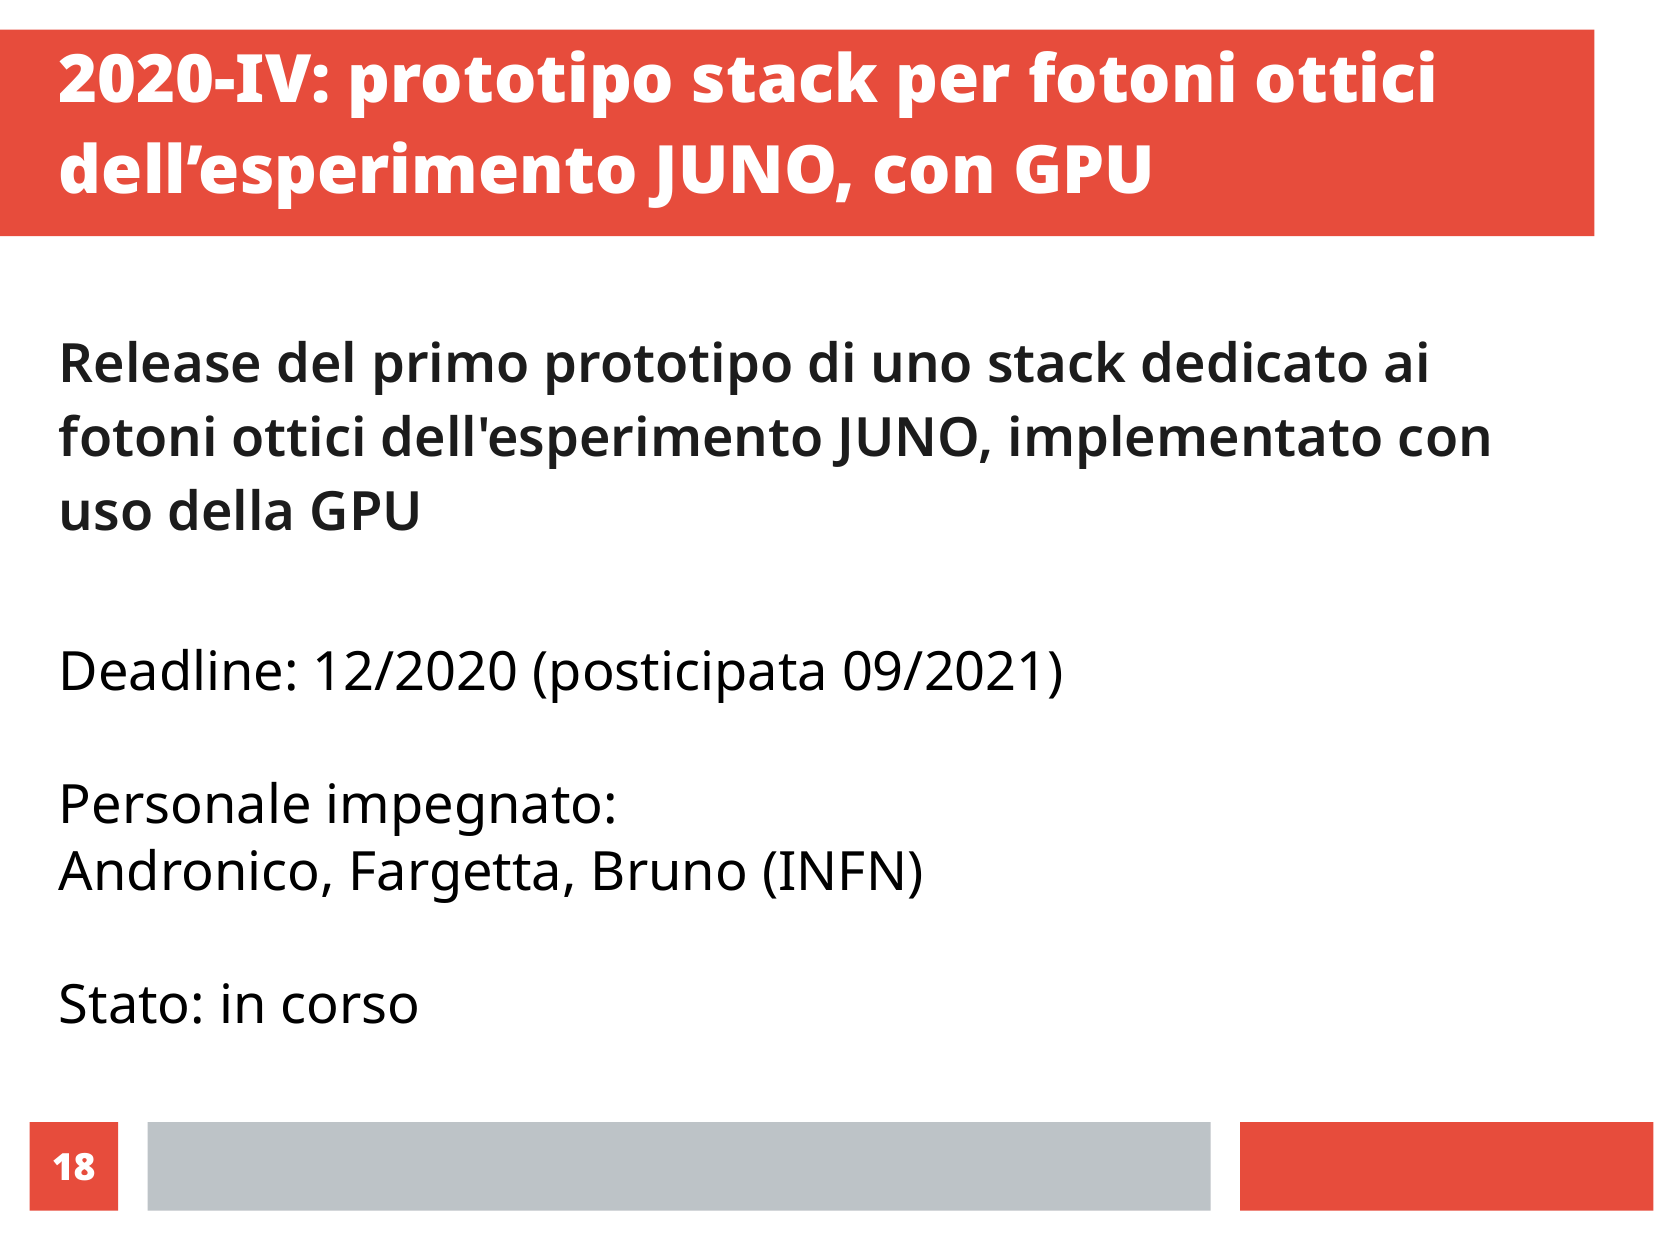

2020-IV: prototipo stack per fotoni ottici dell’esperimento JUNO, con GPU
# Release del primo prototipo di uno stack dedicato ai fotoni ottici dell'esperimento JUNO, implementato con uso della GPU
Deadline: 12/2020 (posticipata 09/2021)
Personale impegnato:
Andronico, Fargetta, Bruno (INFN)
Stato: in corso
18